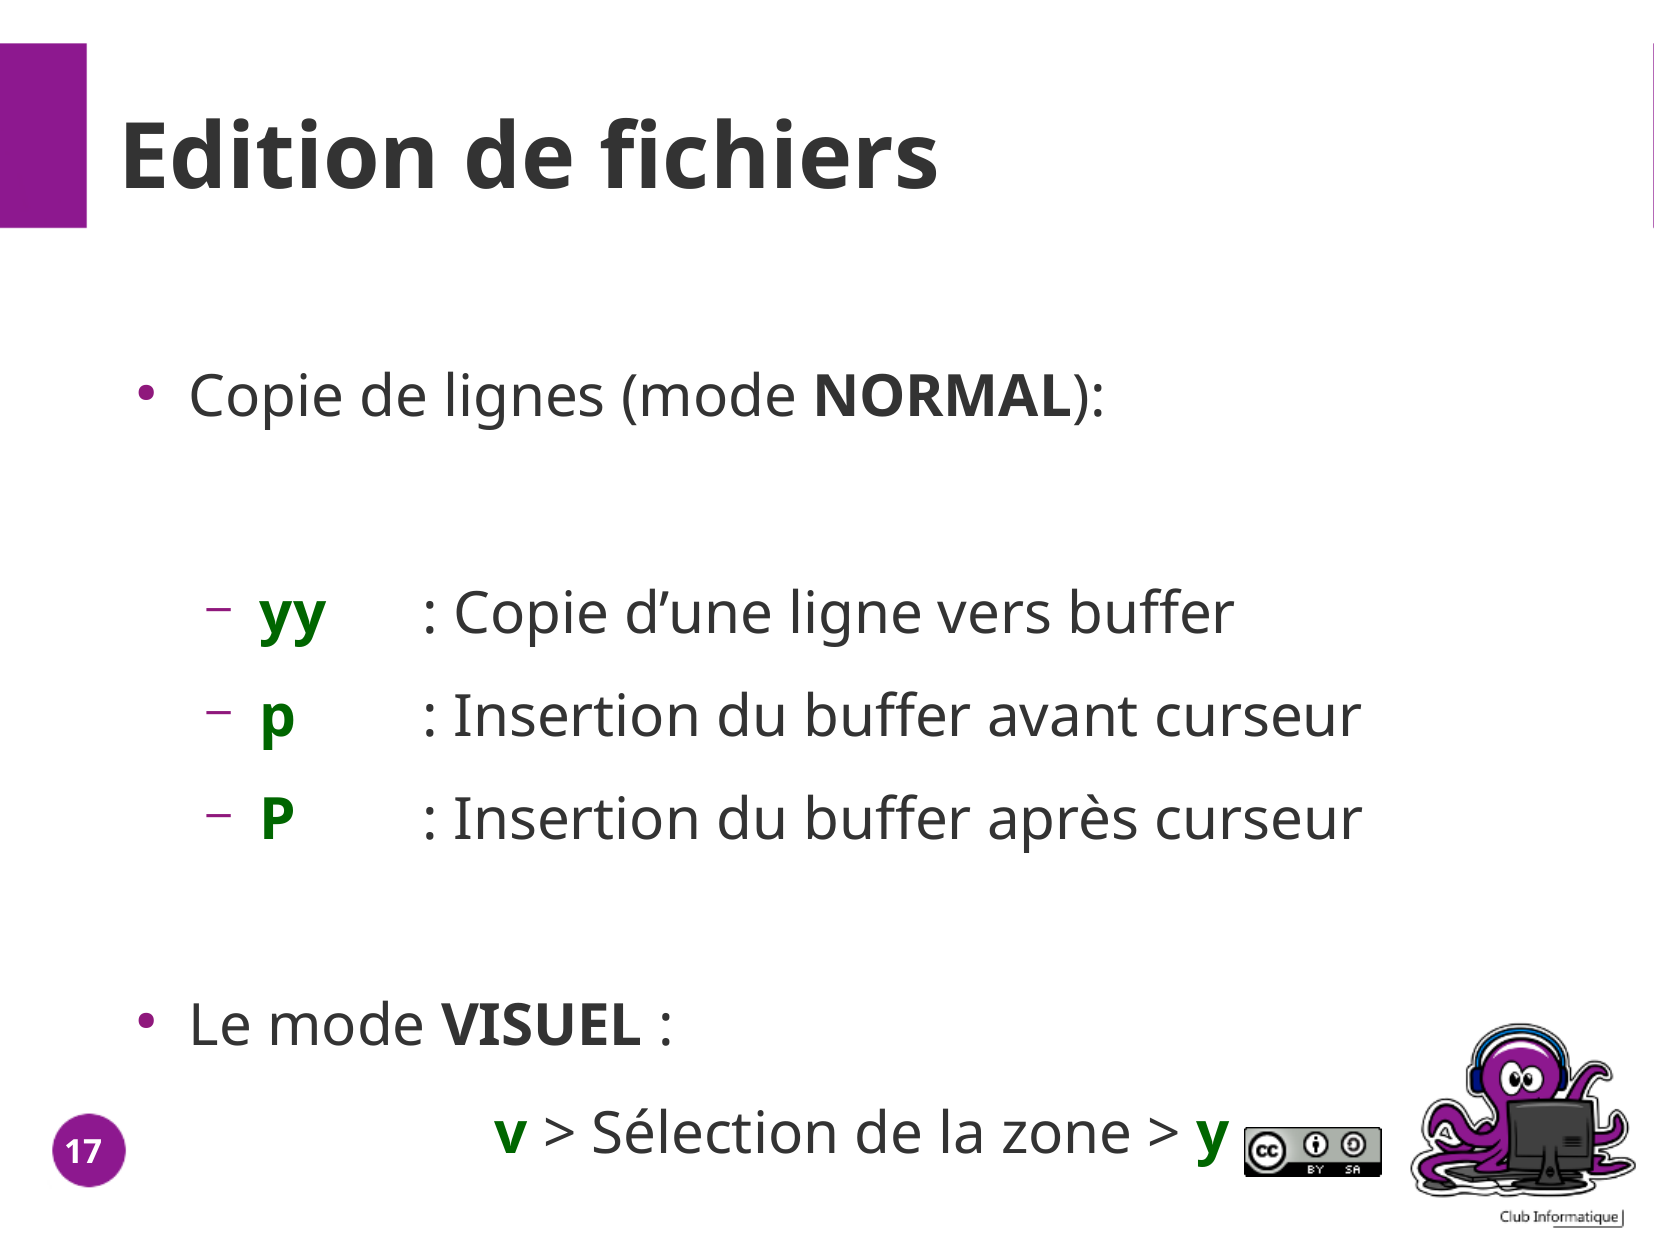

# Edition de fichiers
Copie de lignes (mode NORMAL):
yy 	 : Copie d’une ligne vers buffer
p 	 	 : Insertion du buffer avant curseur
P		 : Insertion du buffer après curseur
Le mode VISUEL :
v > Sélection de la zone > y
17